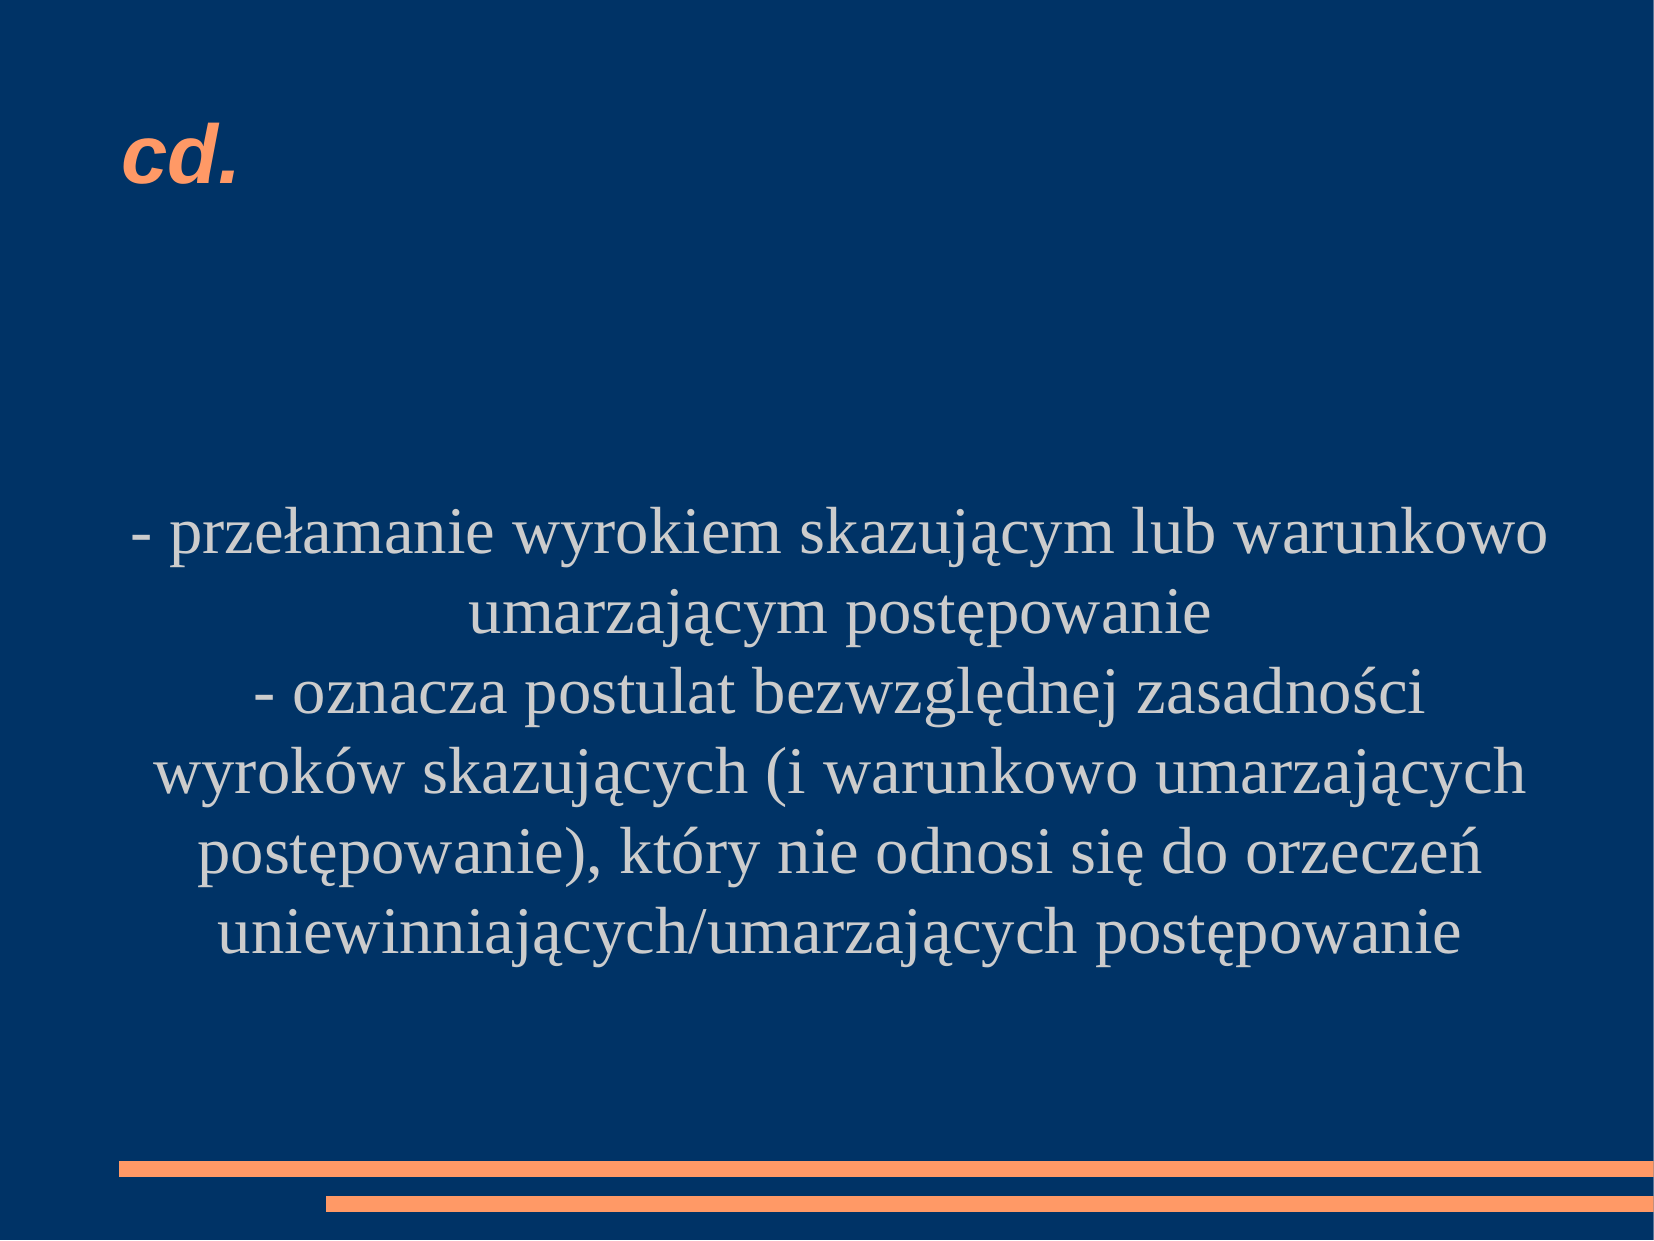

# cd.
- przełamanie wyrokiem skazującym lub warunkowo umarzającym postępowanie
- oznacza postulat bezwzględnej zasadności wyroków skazujących (i warunkowo umarzających postępowanie), który nie odnosi się do orzeczeń uniewinniających/umarzających postępowanie